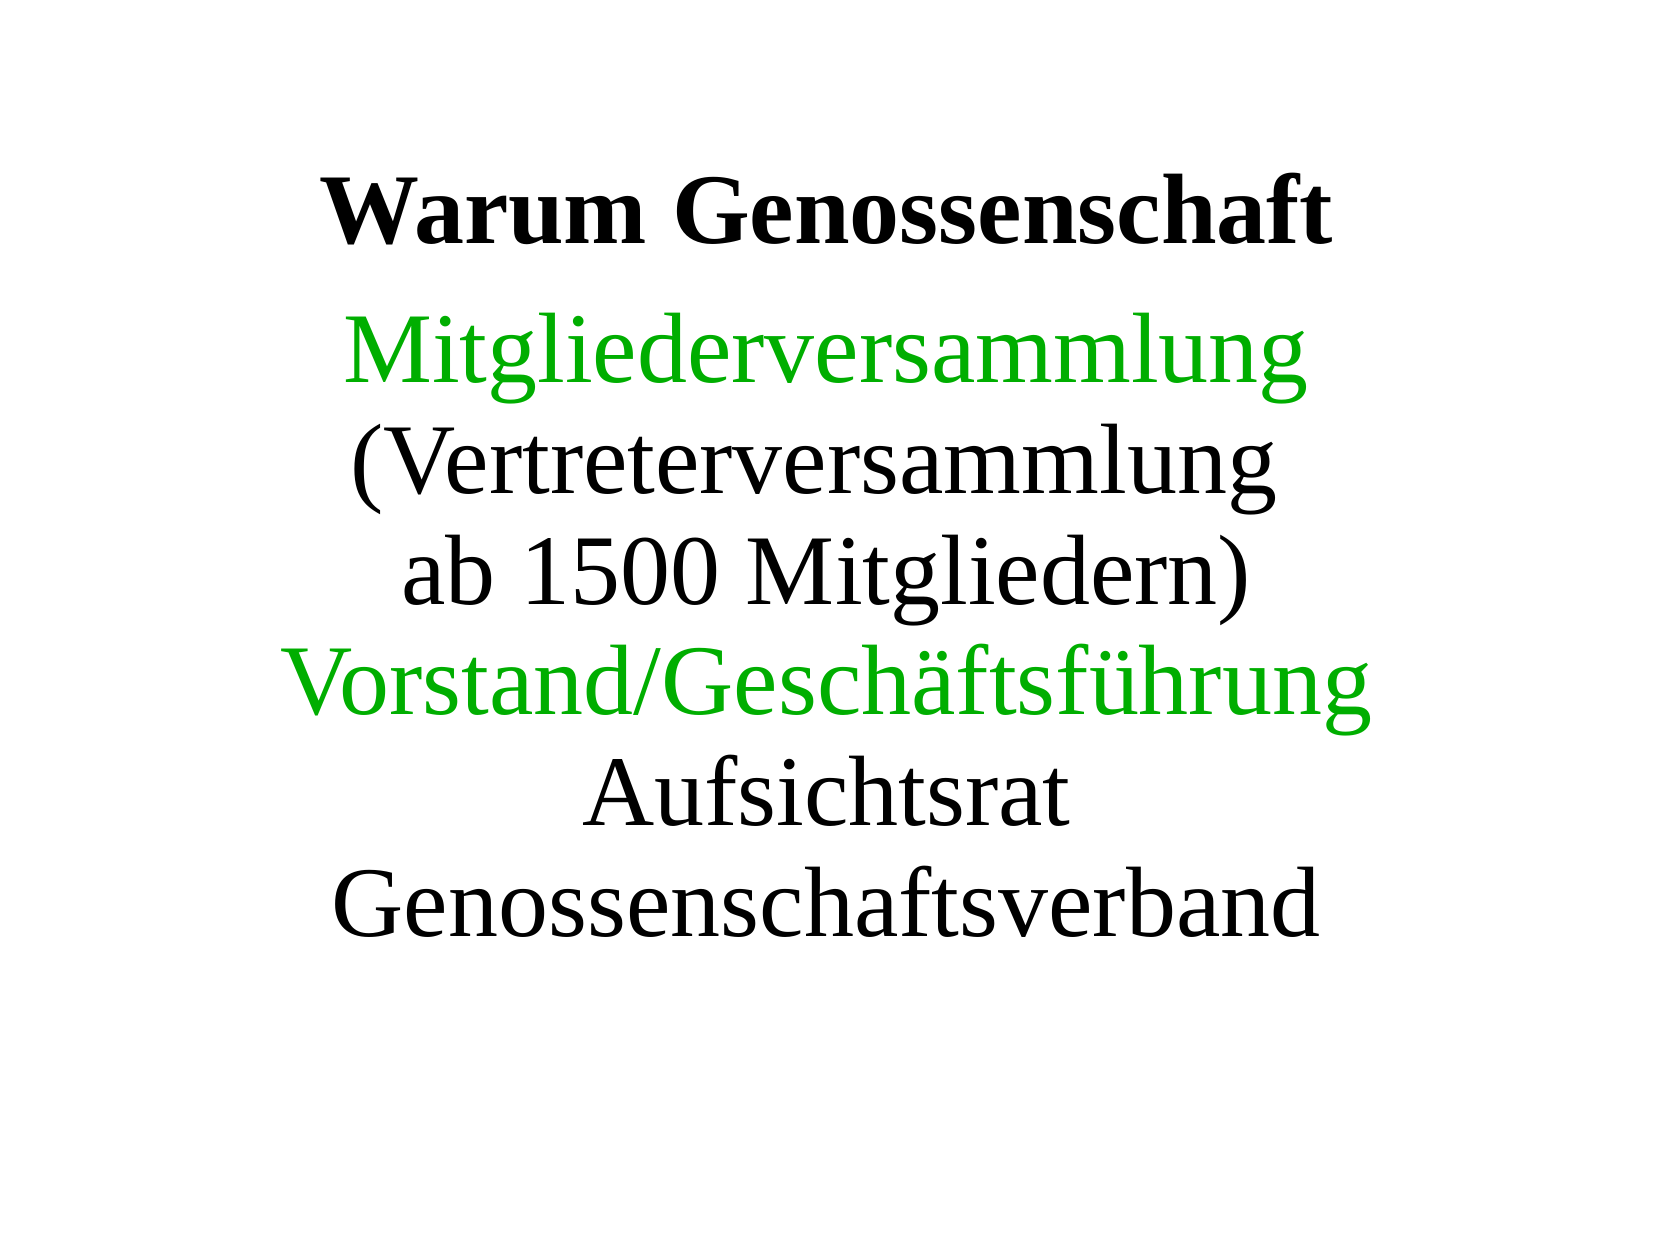

Warum Genossenschaft
Mitgliederversammlung
(Vertreterversammlung
ab 1500 Mitgliedern)
Vorstand/Geschäftsführung
Aufsichtsrat
Genossenschaftsverband